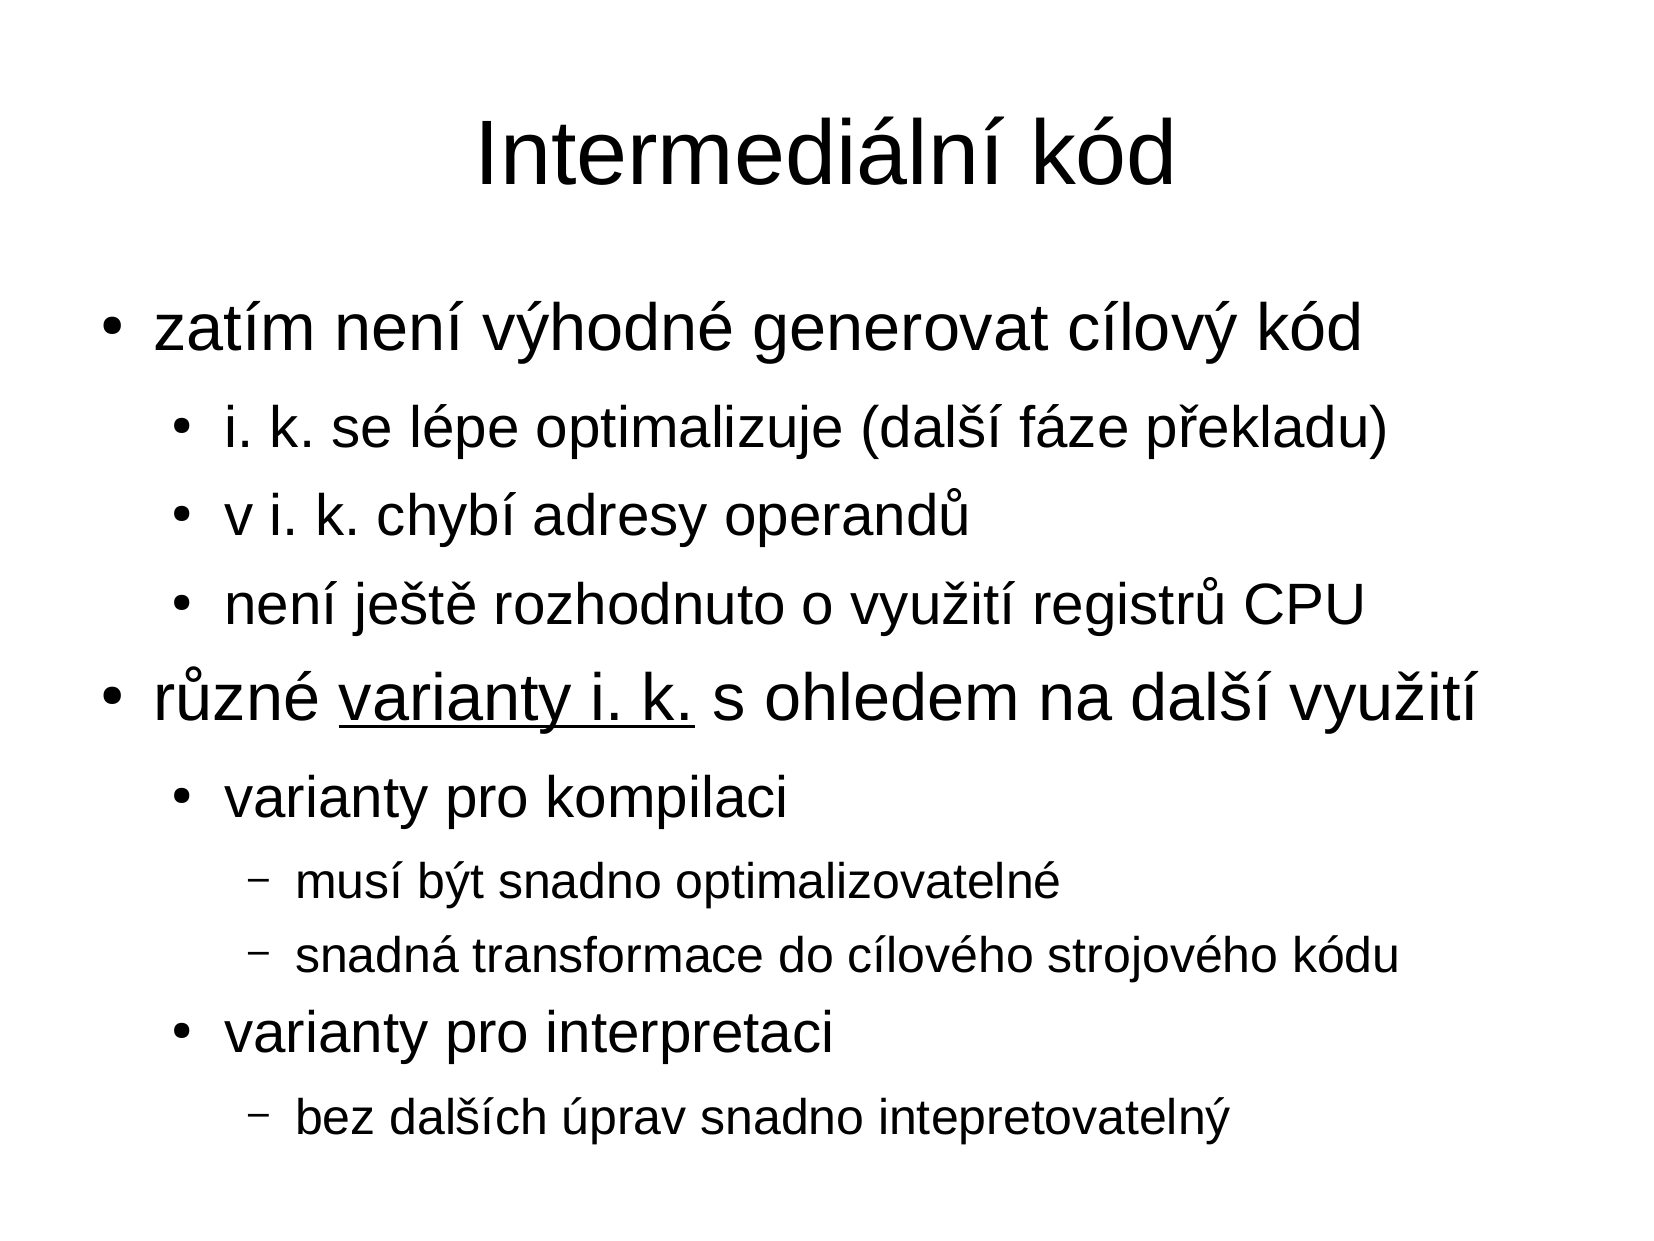

# Intermediální kód
zatím není výhodné generovat cílový kód
i. k. se lépe optimalizuje (další fáze překladu)
v i. k. chybí adresy operandů
není ještě rozhodnuto o využití registrů CPU
různé varianty i. k. s ohledem na další využití
varianty pro kompilaci
musí být snadno optimalizovatelné
snadná transformace do cílového strojového kódu
varianty pro interpretaci
bez dalších úprav snadno intepretovatelný